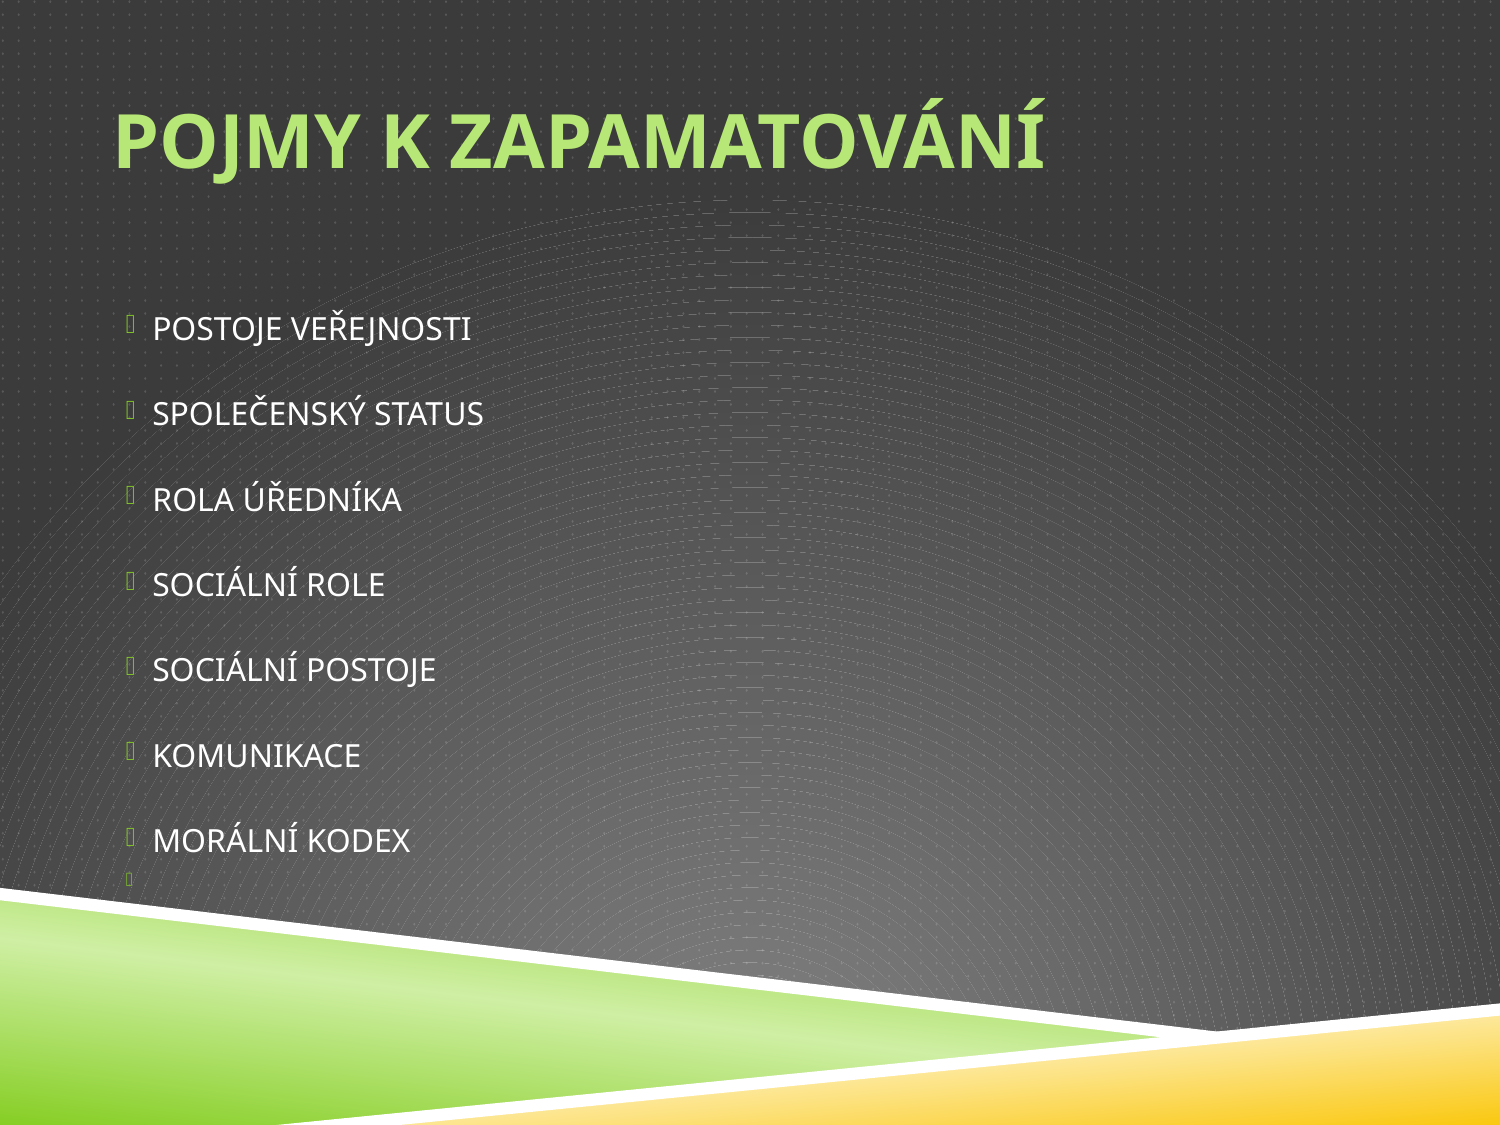

# POJMY K ZAPAMATOVÁNÍ
POSTOJE VEŘEJNOSTI
SPOLEČENSKÝ STATUS
ROLA ÚŘEDNÍKA
SOCIÁLNÍ ROLE
SOCIÁLNÍ POSTOJE
KOMUNIKACE
MORÁLNÍ KODEX